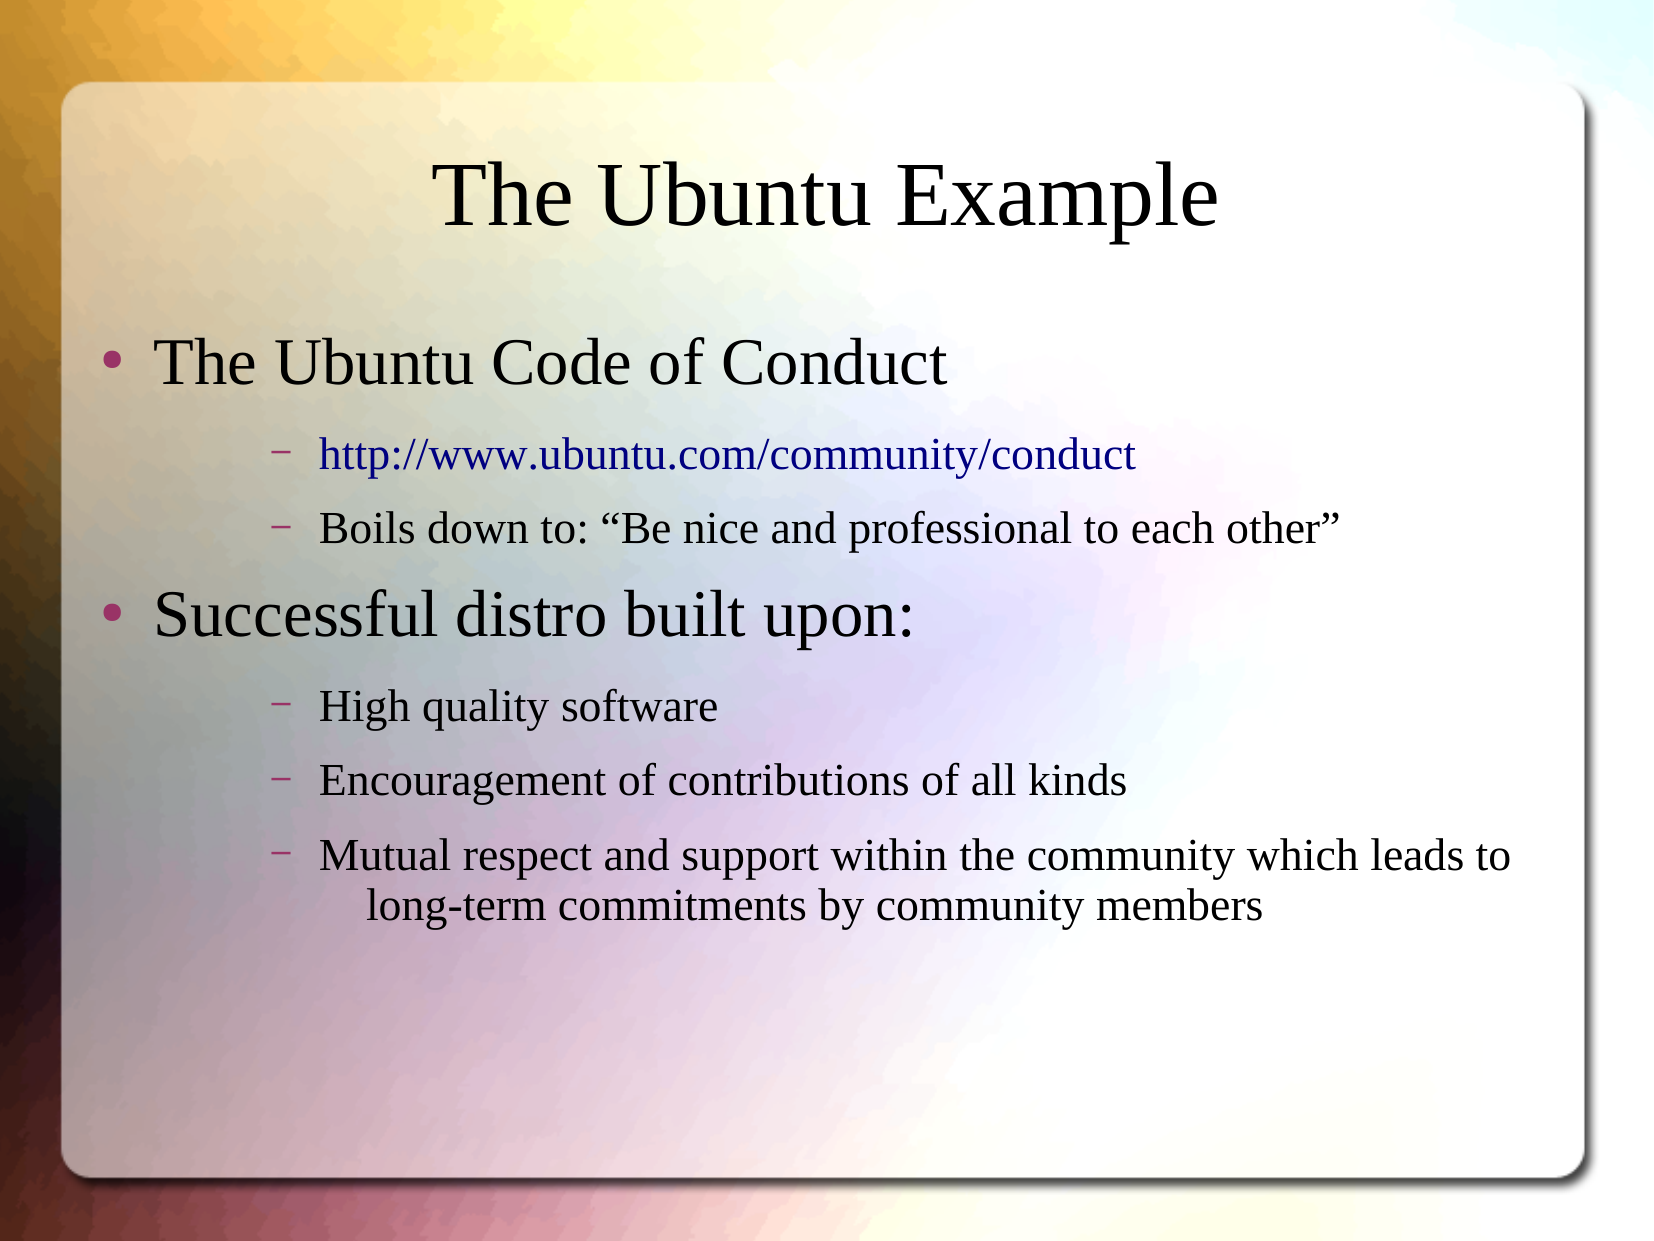

# The Ubuntu Example
The Ubuntu Code of Conduct
http://www.ubuntu.com/community/conduct
Boils down to: “Be nice and professional to each other”
Successful distro built upon:
High quality software
Encouragement of contributions of all kinds
Mutual respect and support within the community which leads to long-term commitments by community members